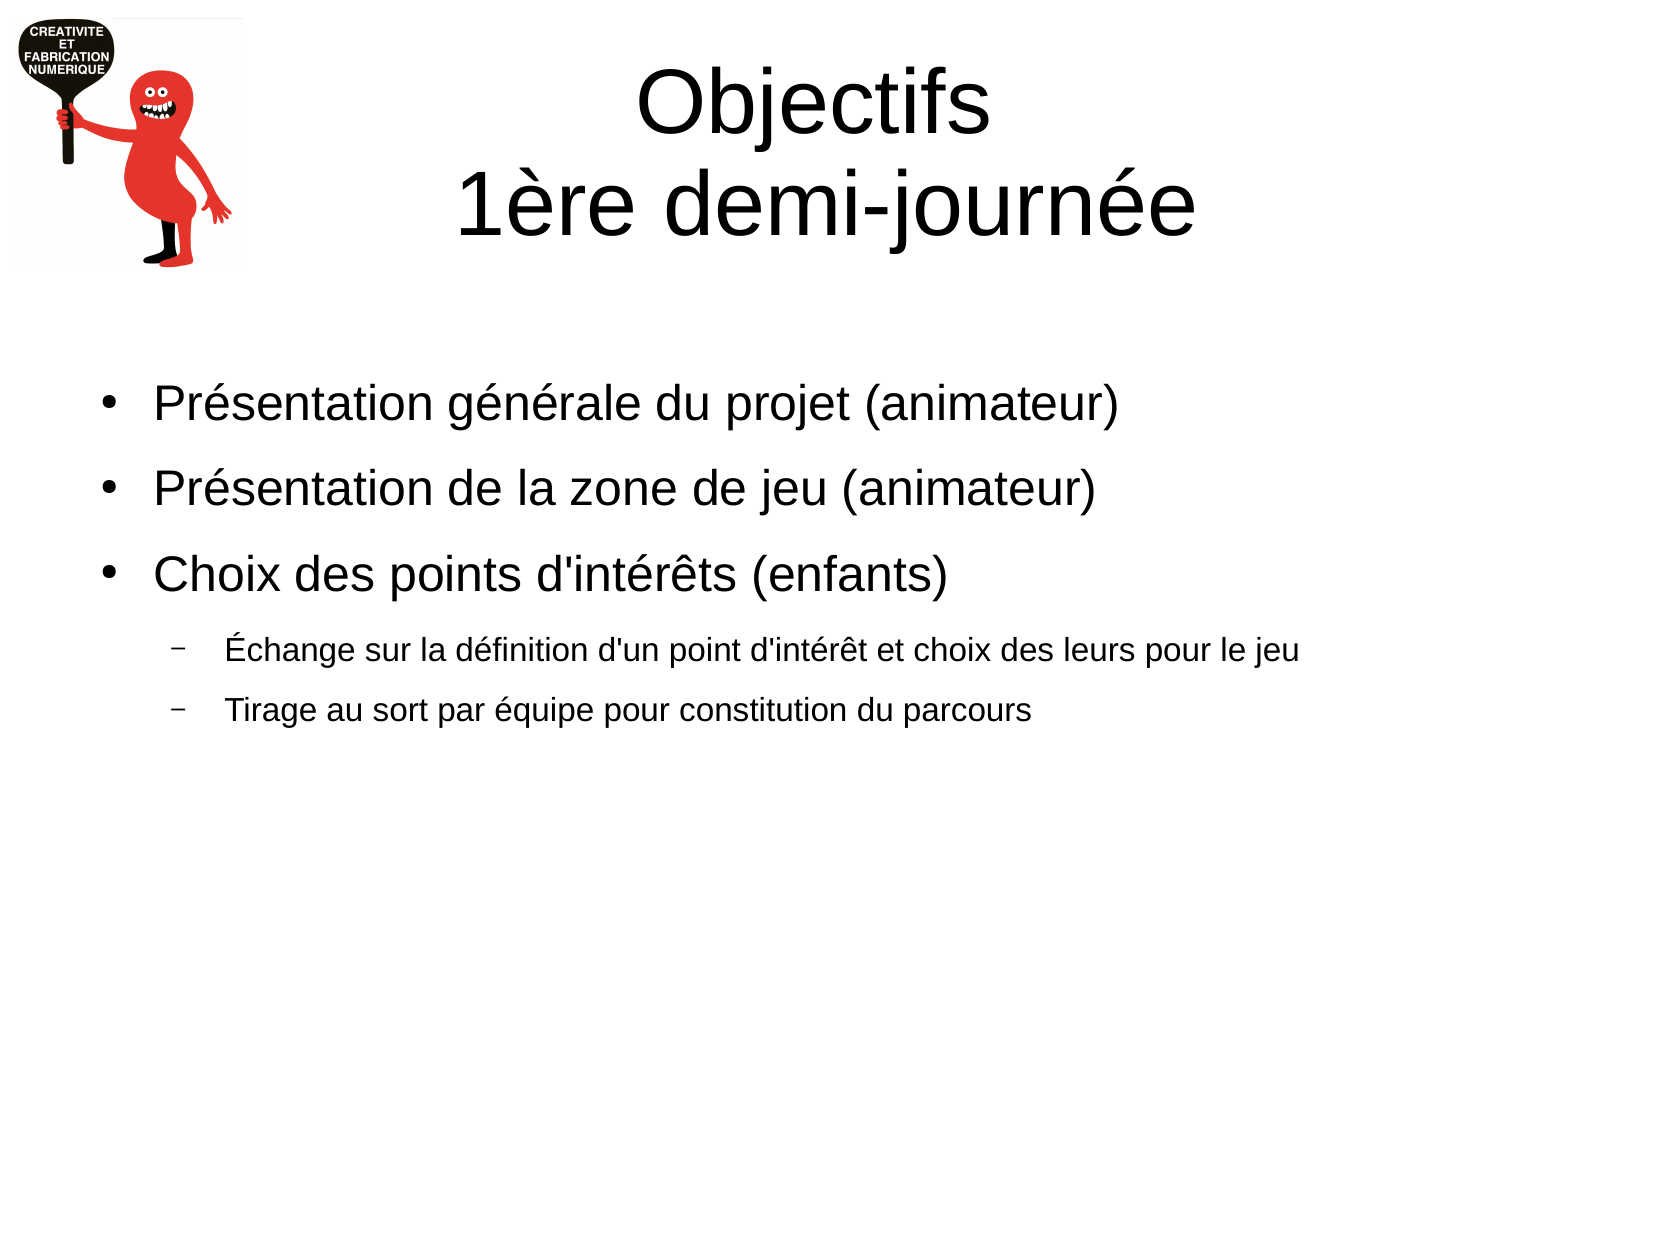

# Objectifs 1ère demi-journée
Présentation générale du projet (animateur)
Présentation de la zone de jeu (animateur)
Choix des points d'intérêts (enfants)
Échange sur la définition d'un point d'intérêt et choix des leurs pour le jeu
Tirage au sort par équipe pour constitution du parcours